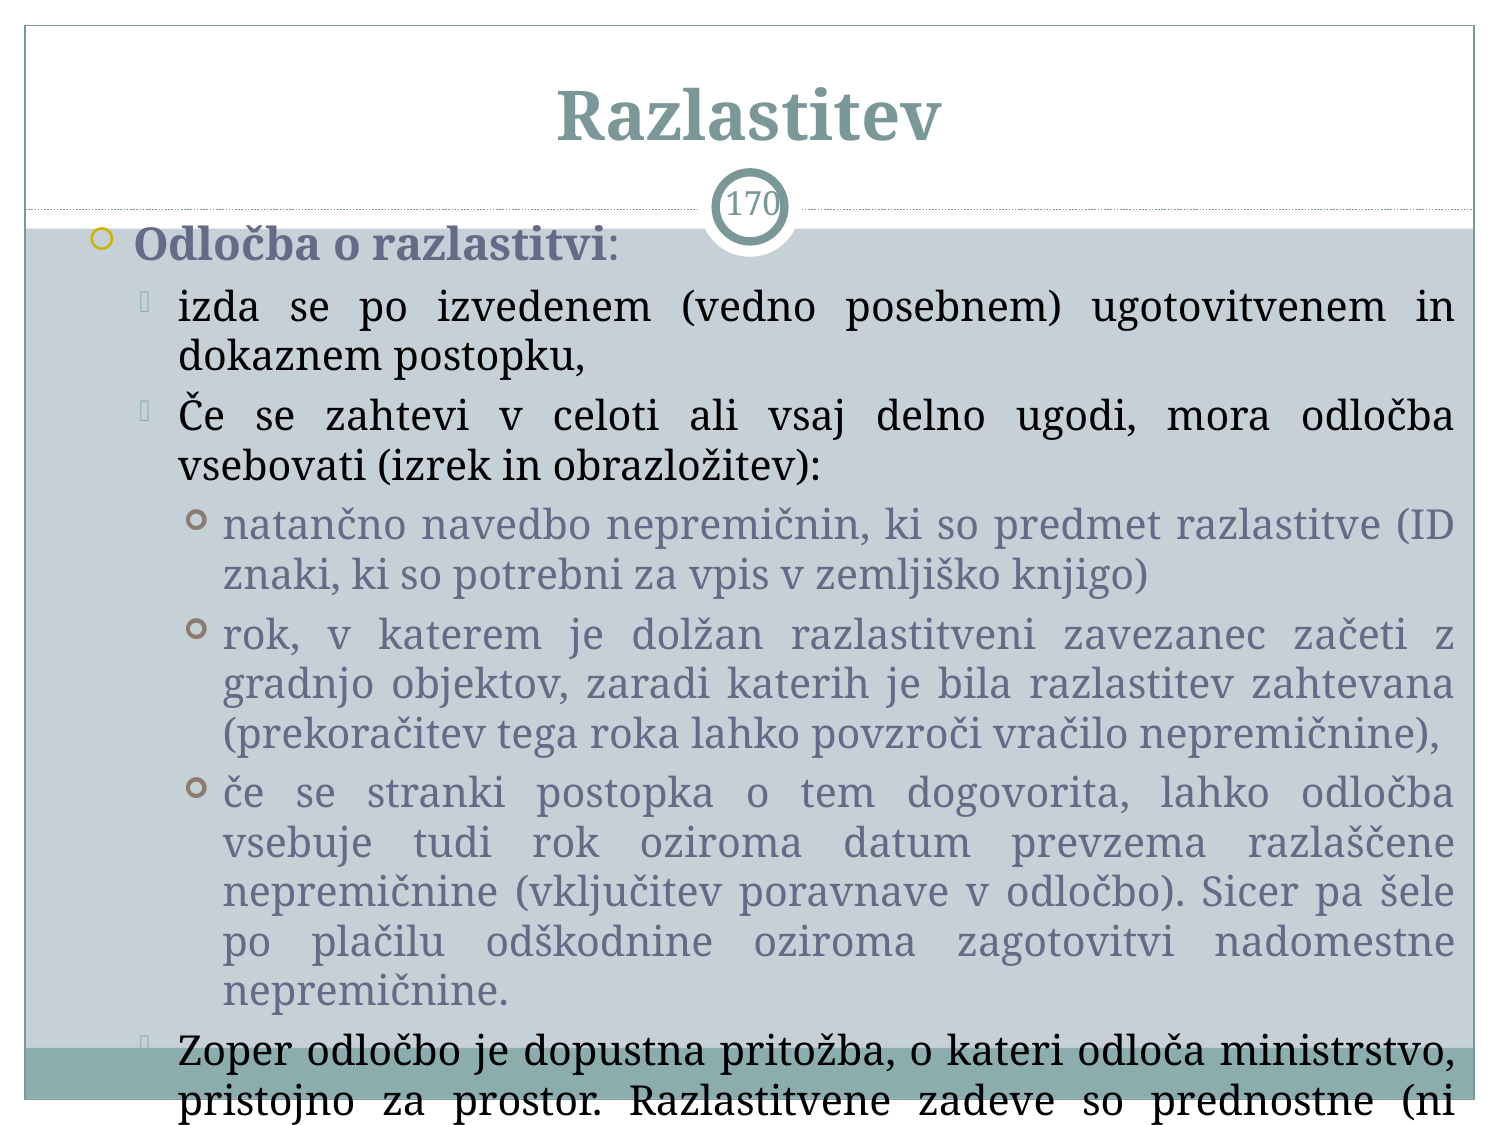

# Razlastitev
Odločba o razlastitvi:
izda se po izvedenem (vedno posebnem) ugotovitvenem in dokaznem postopku,
Če se zahtevi v celoti ali vsaj delno ugodi, mora odločba vsebovati (izrek in obrazložitev):
natančno navedbo nepremičnin, ki so predmet razlastitve (ID znaki, ki so potrebni za vpis v zemljiško knjigo)
rok, v katerem je dolžan razlastitveni zavezanec začeti z gradnjo objektov, zaradi katerih je bila razlastitev zahtevana (prekoračitev tega roka lahko povzroči vračilo nepremičnine),
če se stranki postopka o tem dogovorita, lahko odločba vsebuje tudi rok oziroma datum prevzema razlaščene nepremičnine (vključitev poravnave v odločbo). Sicer pa šele po plačilu odškodnine oziroma zagotovitvi nadomestne nepremičnine.
Zoper odločbo je dopustna pritožba, o kateri odloča ministrstvo, pristojno za prostor. Razlastitvene zadeve so prednostne (ni določen drugačen rok od tistega po ZUP – 2 meseca).